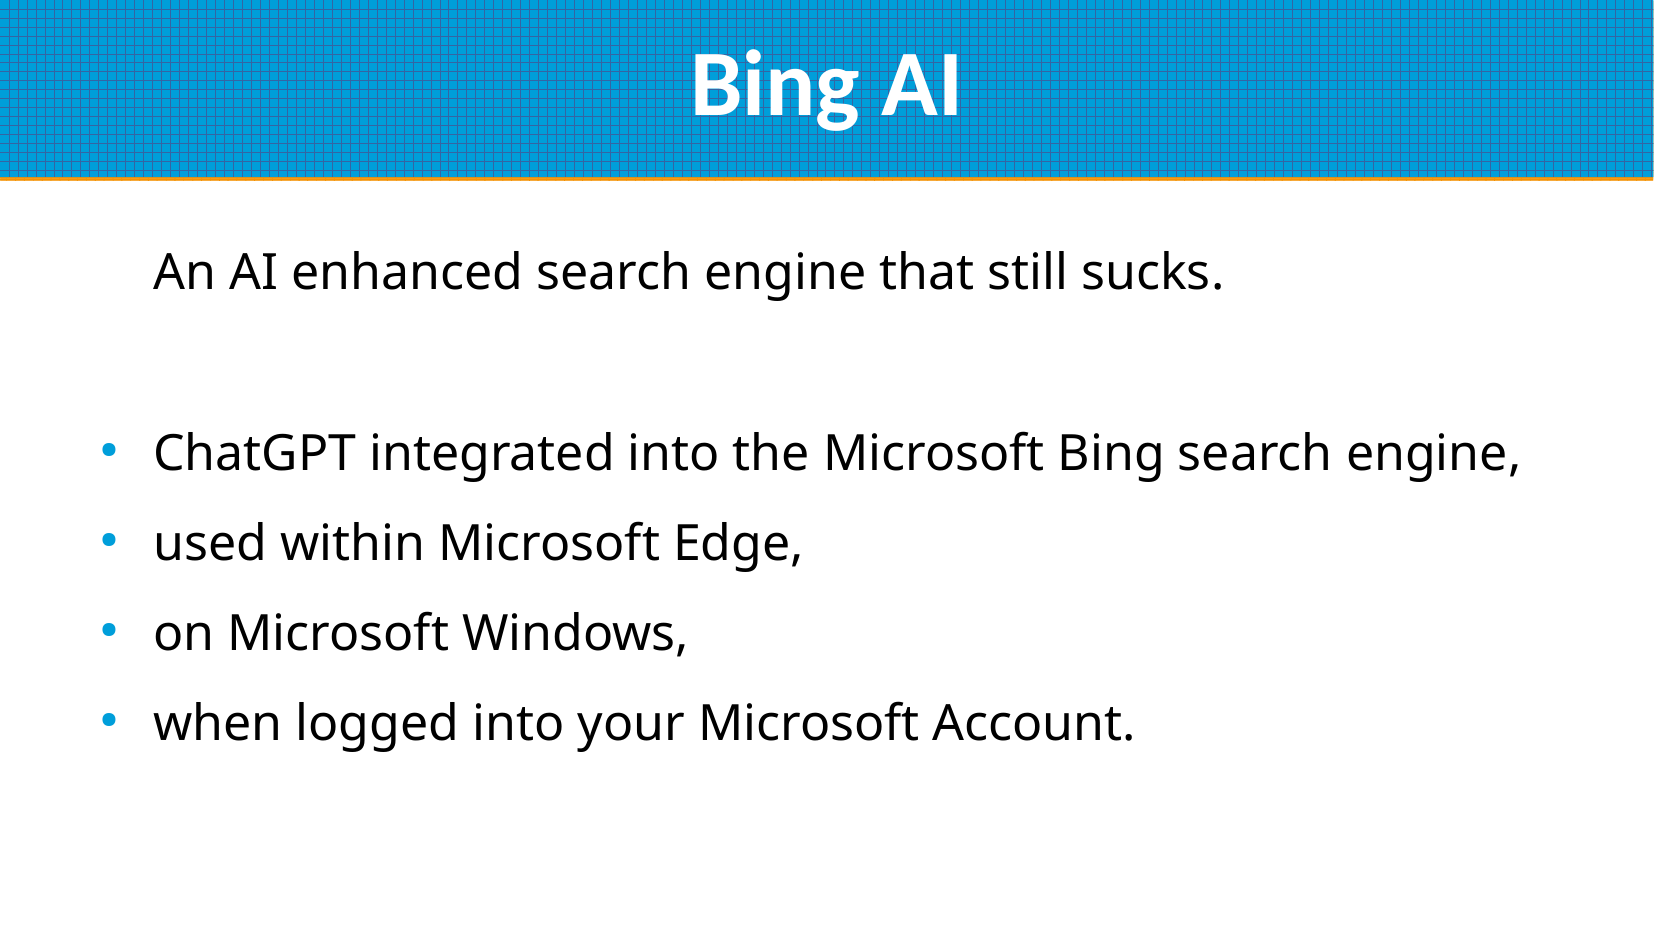

# Bing AI
An AI enhanced search engine that still sucks.
ChatGPT integrated into the Microsoft Bing search engine,
used within Microsoft Edge,
on Microsoft Windows,
when logged into your Microsoft Account.